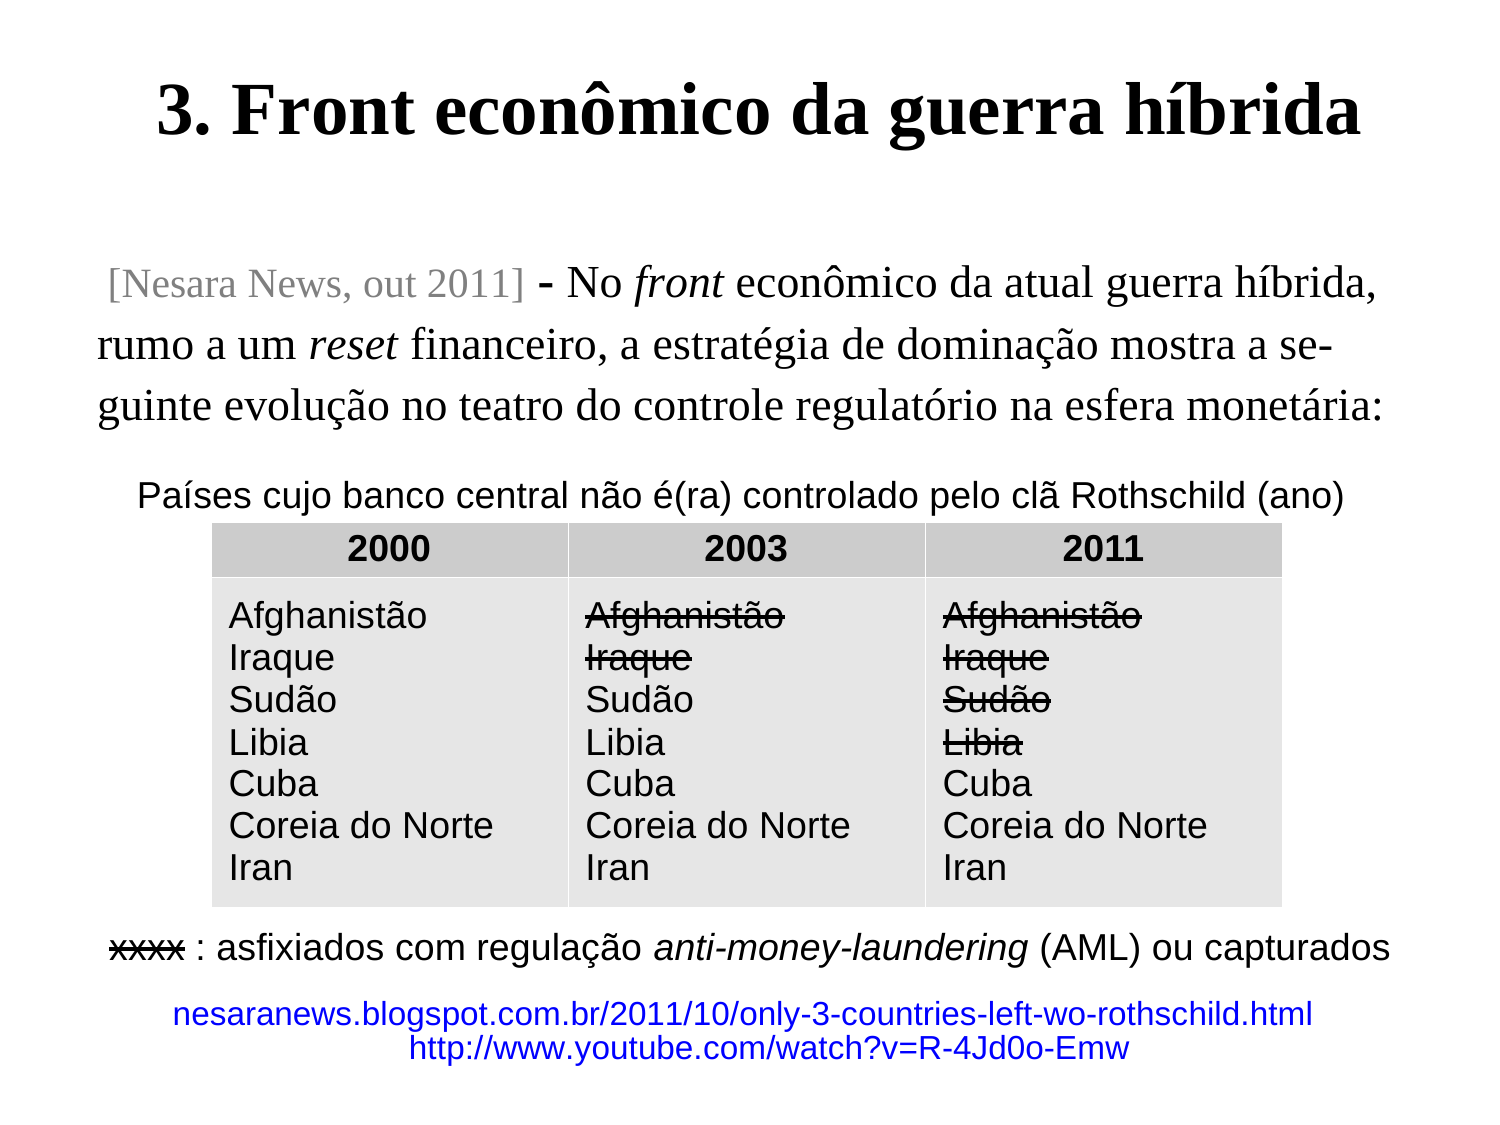

# 3. Front econômico da guerra híbrida
 [Nesara News, out 2011] - No front econômico da atual guerra híbrida, rumo a um reset financeiro, a estratégia de dominação mostra a se-guinte evolução no teatro do controle regulatório na esfera monetária:
Países cujo banco central não é(ra) controlado pelo clã Rothschild (ano)
| 2000 | 2003 | 2011 |
| --- | --- | --- |
| Afghanistão Iraque Sudão Libia Cuba Coreia do Norte Iran | Afghanistão Iraque Sudão Libia Cuba Coreia do Norte Iran | Afghanistão Iraque Sudão Libia Cuba Coreia do Norte Iran |
xxxx : asfixiados com regulação anti-money-laundering (AML) ou capturados
nesaranews.blogspot.com.br/2011/10/only-3-countries-left-wo-rothschild.html
http://www.youtube.com/watch?v=R-4Jd0o-Emw